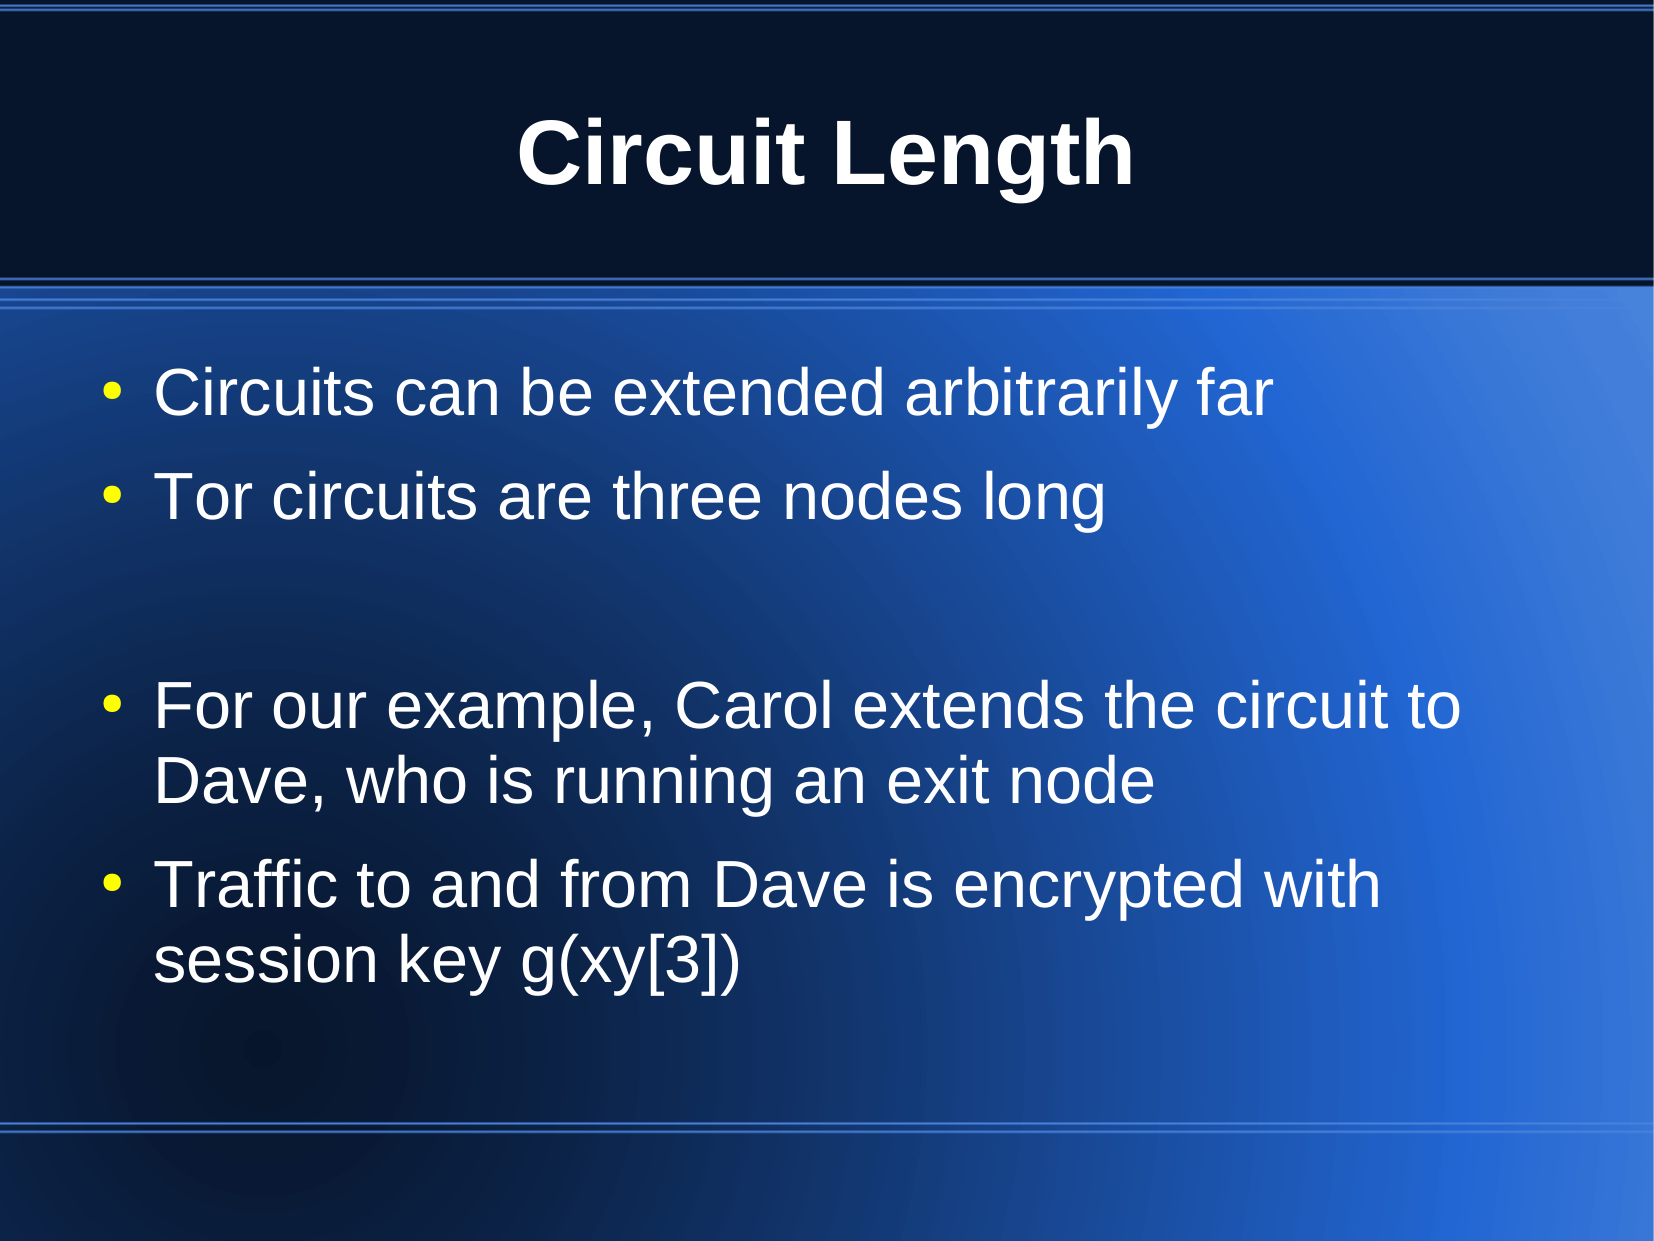

# Circuit Length
Circuits can be extended arbitrarily far
Tor circuits are three nodes long
For our example, Carol extends the circuit to Dave, who is running an exit node
Traffic to and from Dave is encrypted with session key g(xy[3])